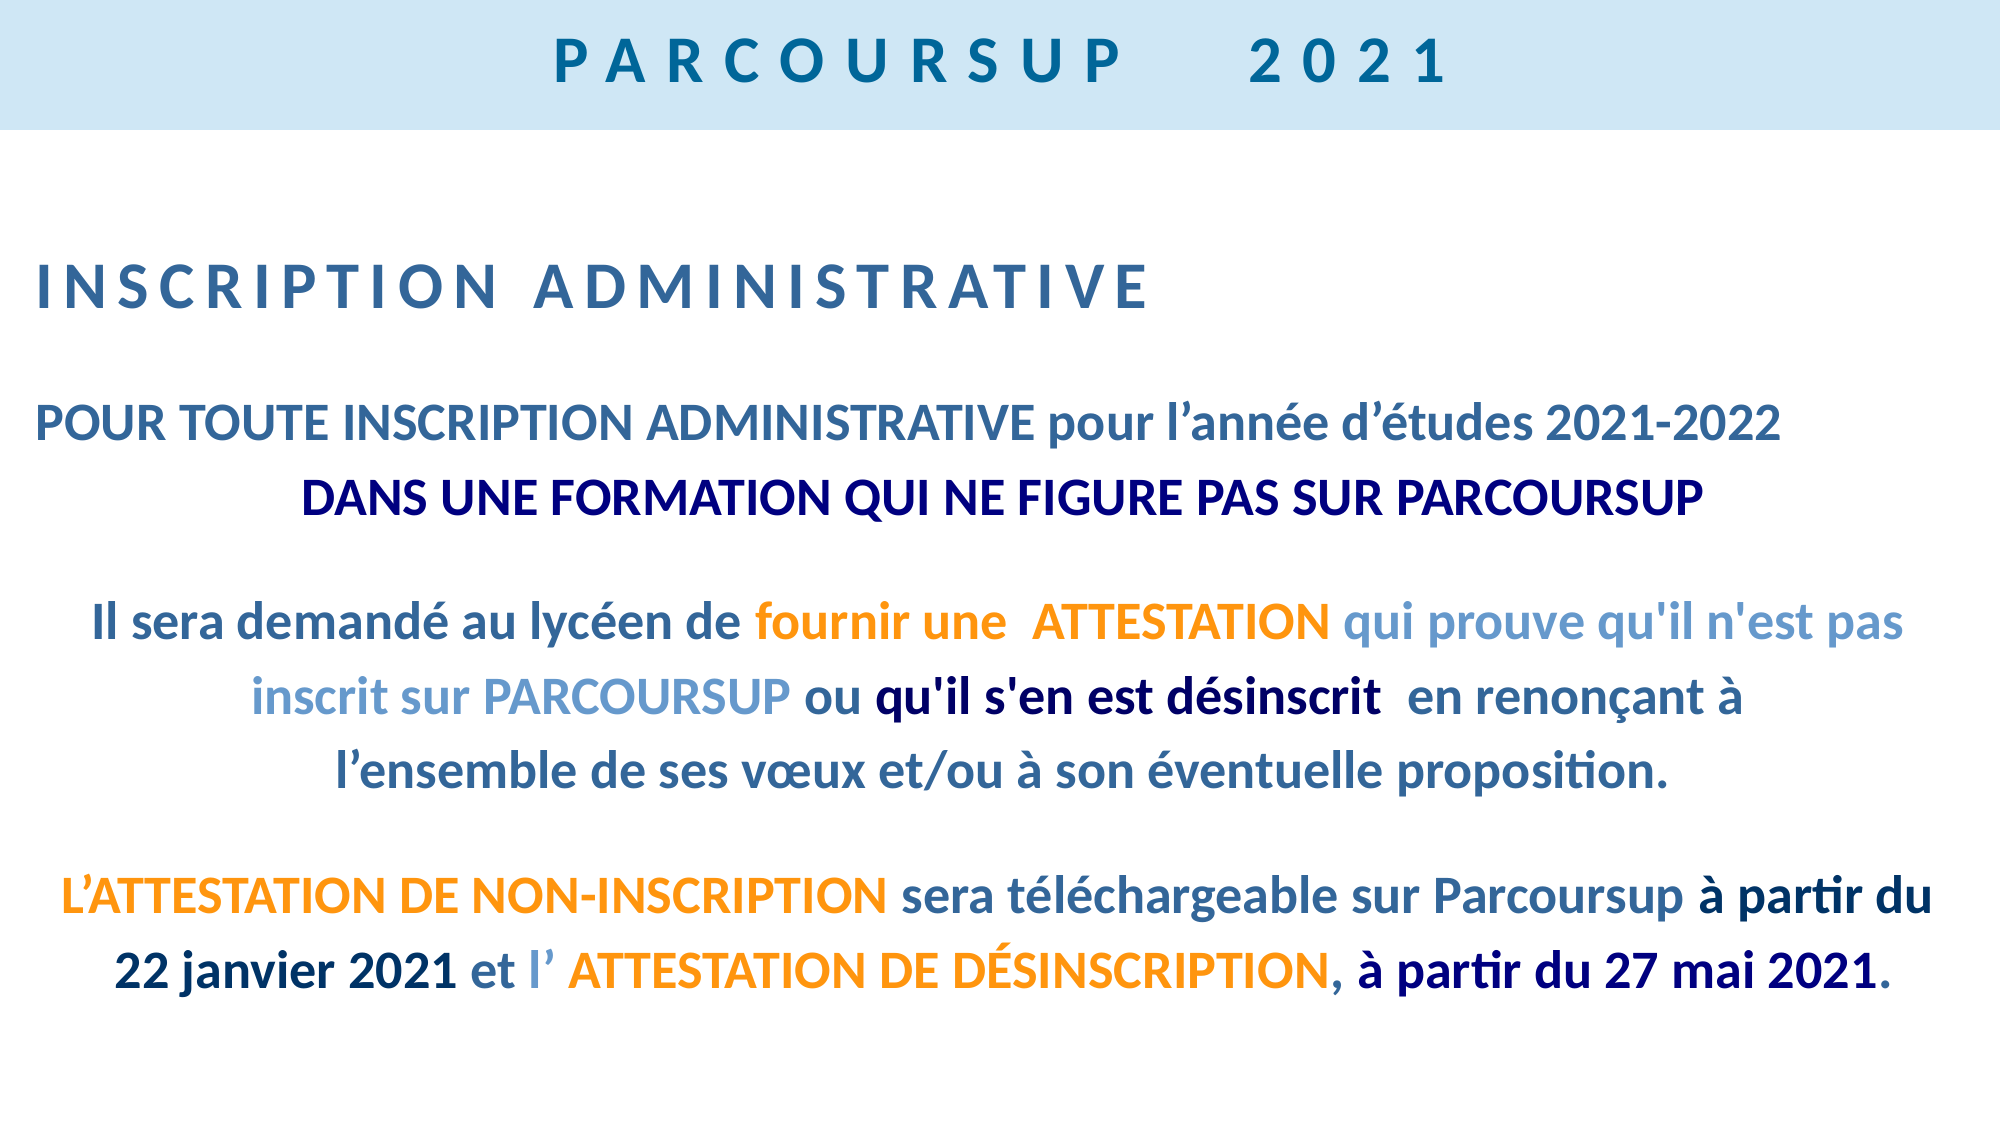

# PARCOURSUP 2021
INSCRIPTION ADMINISTRATIVE
POUR TOUTE INSCRIPTION ADMINISTRATIVE pour l’année d’études 2021-2022
DANS UNE FORMATION QUI NE FIGURE PAS SUR PARCOURSUP
Il sera demandé au lycéen de fournir une ATTESTATION qui prouve qu'il n'est pas
inscrit sur PARCOURSUP ou qu'il s'en est désinscrit en renonçant à
l’ensemble de ses vœux et/ou à son éventuelle proposition.
L’ATTESTATION DE NON-INSCRIPTION sera téléchargeable sur Parcoursup à partir du
22 janvier 2021 et l’ ATTESTATION DE DÉSINSCRIPTION, à partir du 27 mai 2021.